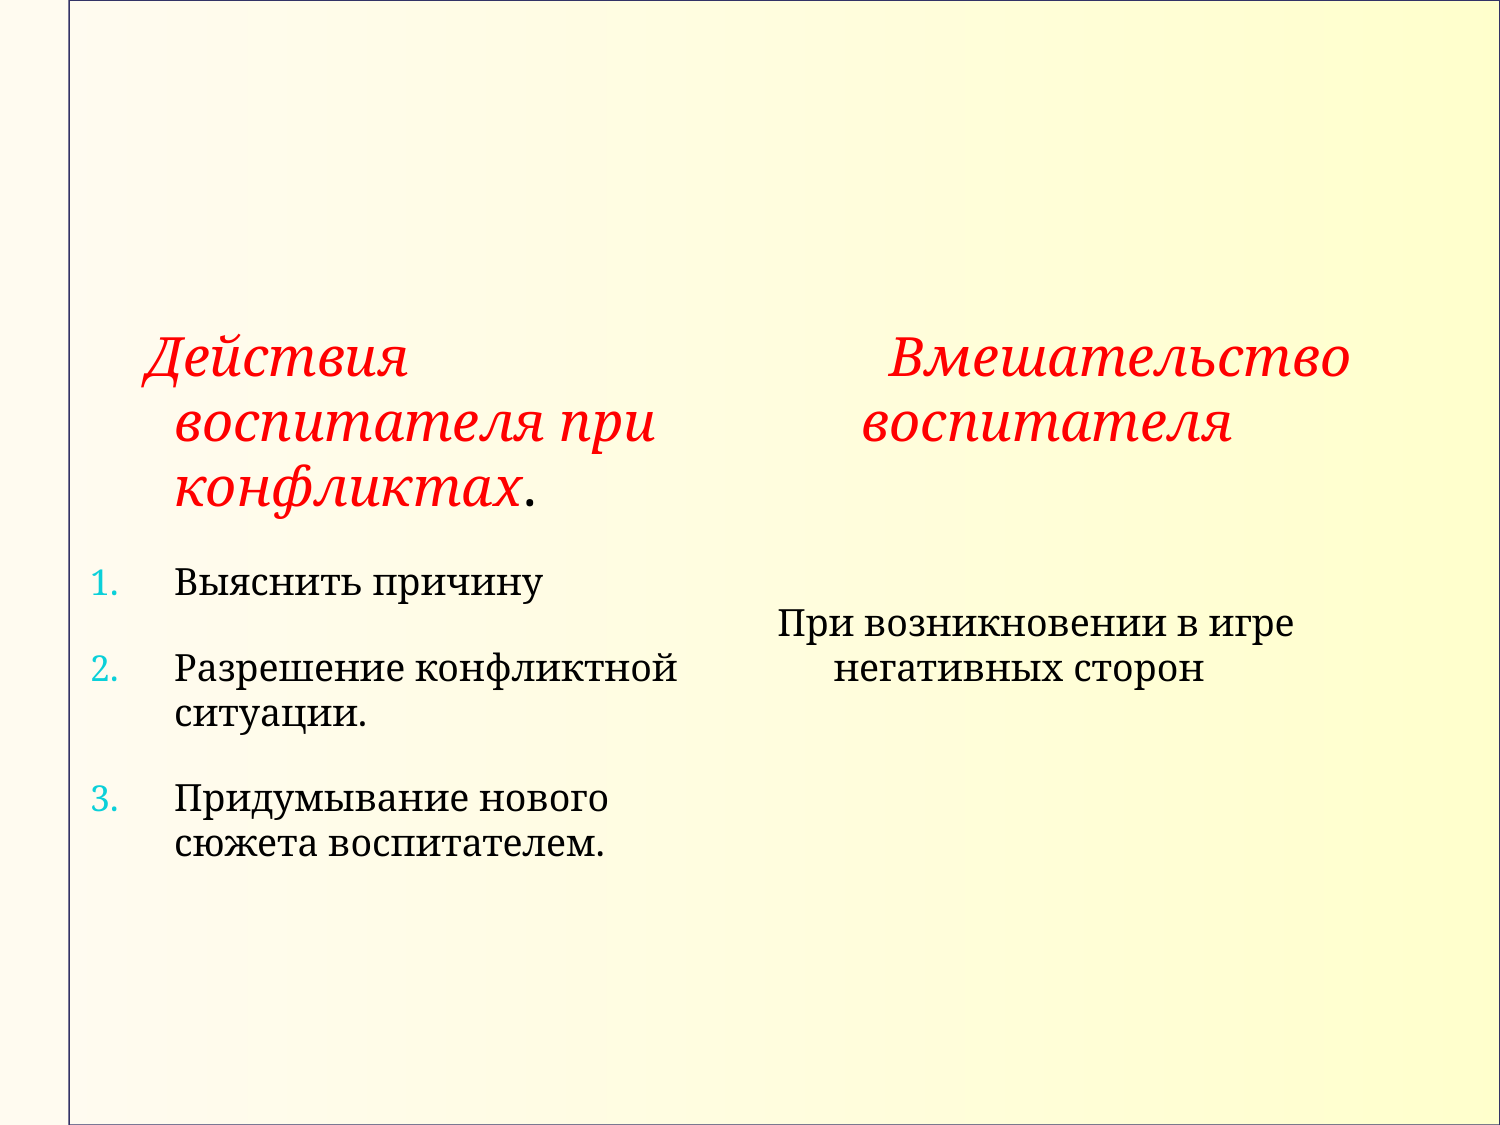

#
 Действия воспитателя при конфликтах.
Выяснить причину
Разрешение конфликтной ситуации.
Придумывание нового сюжета воспитателем.
 Вмешательство воспитателя
При возникновении в игре негативных сторон